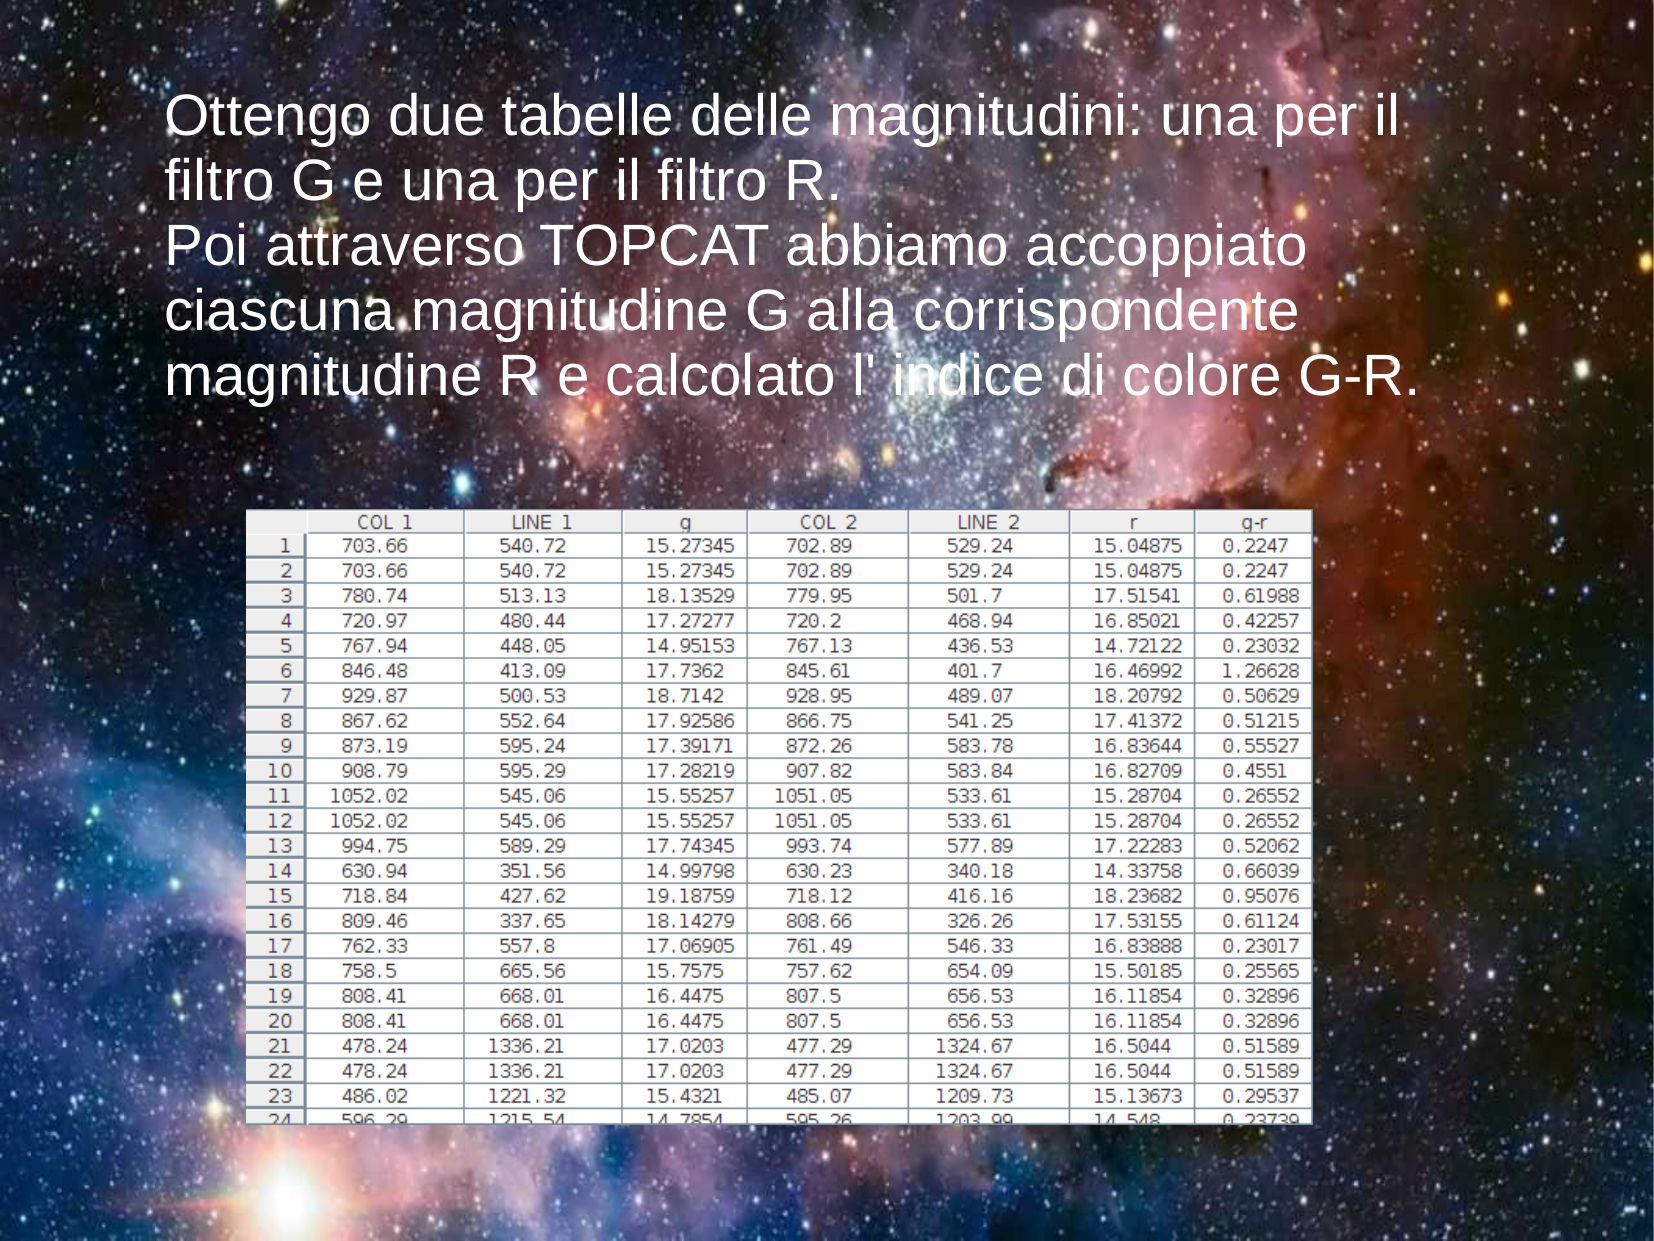

Ottengo due tabelle delle magnitudini: una per il filtro G e una per il filtro R.
Poi attraverso TOPCAT abbiamo accoppiato ciascuna magnitudine G alla corrispondente magnitudine R e calcolato l' indice di colore G-R.